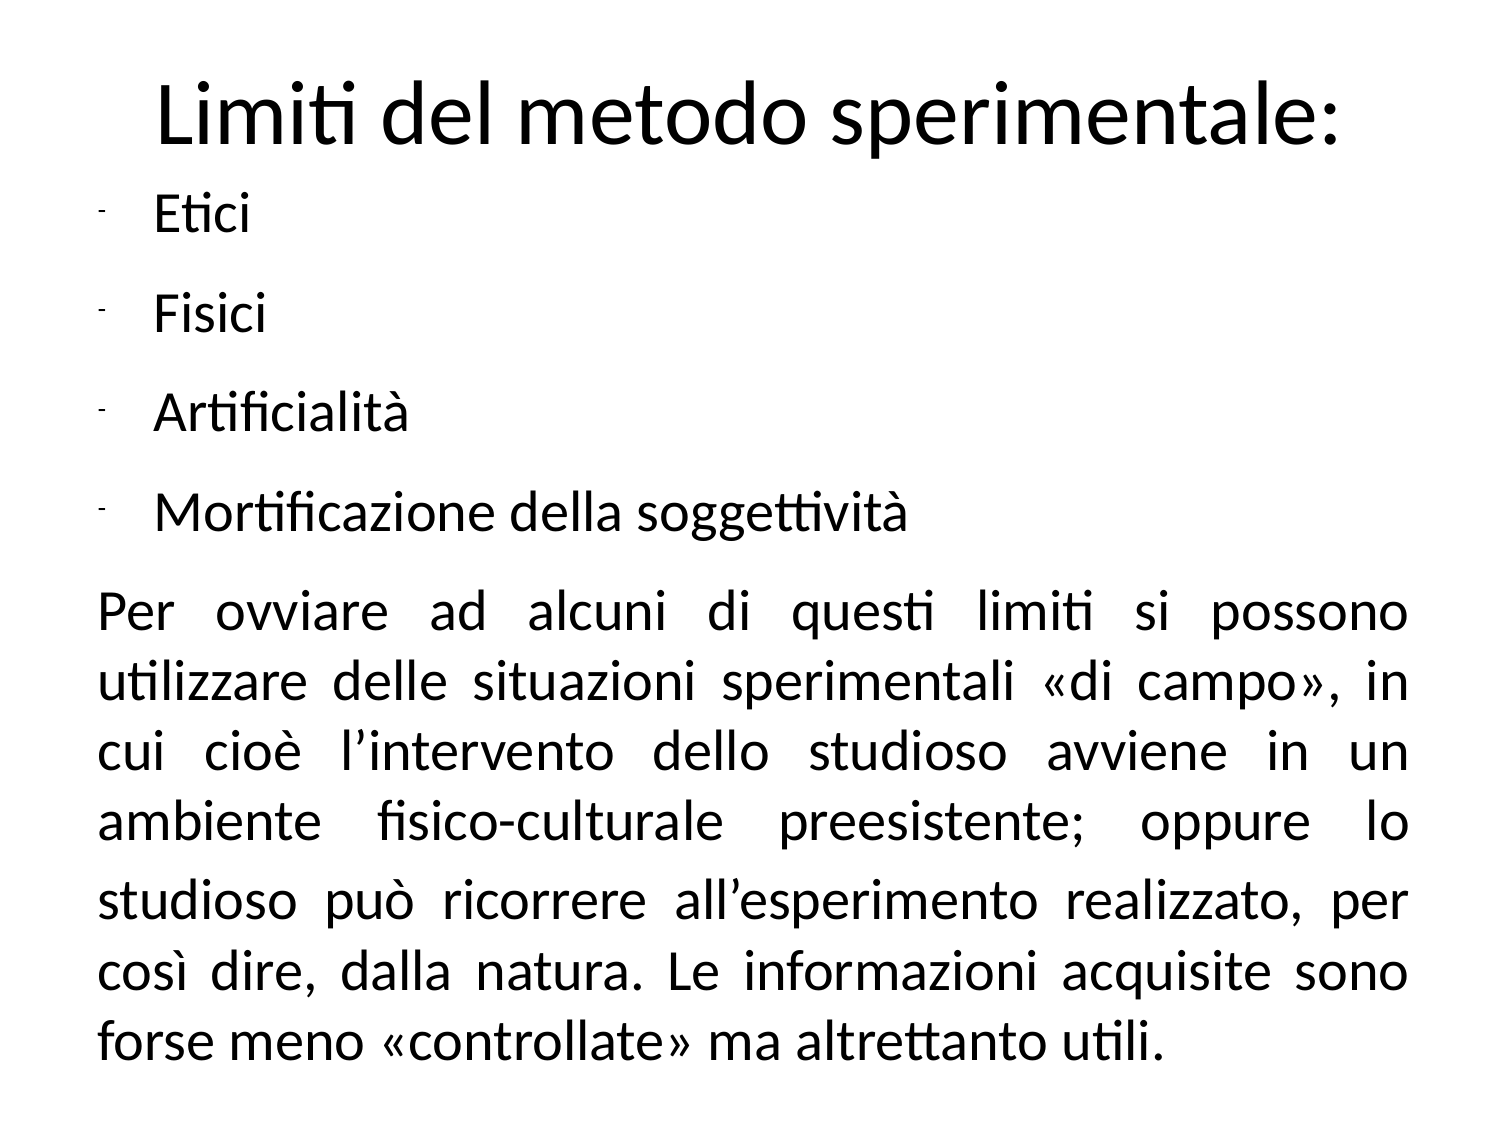

# Limiti del metodo sperimentale:
Etici
Fisici
Artificialità
Mortificazione della soggettività
Per ovviare ad alcuni di questi limiti si possono utilizzare delle situazioni sperimentali «di campo», in cui cioè l’intervento dello studioso avviene in un ambiente fisico-culturale preesistente; oppure lo studioso può ricorrere all’esperimento realizzato, per così dire, dalla natura. Le informazioni acquisite sono forse meno «controllate» ma altrettanto utili.